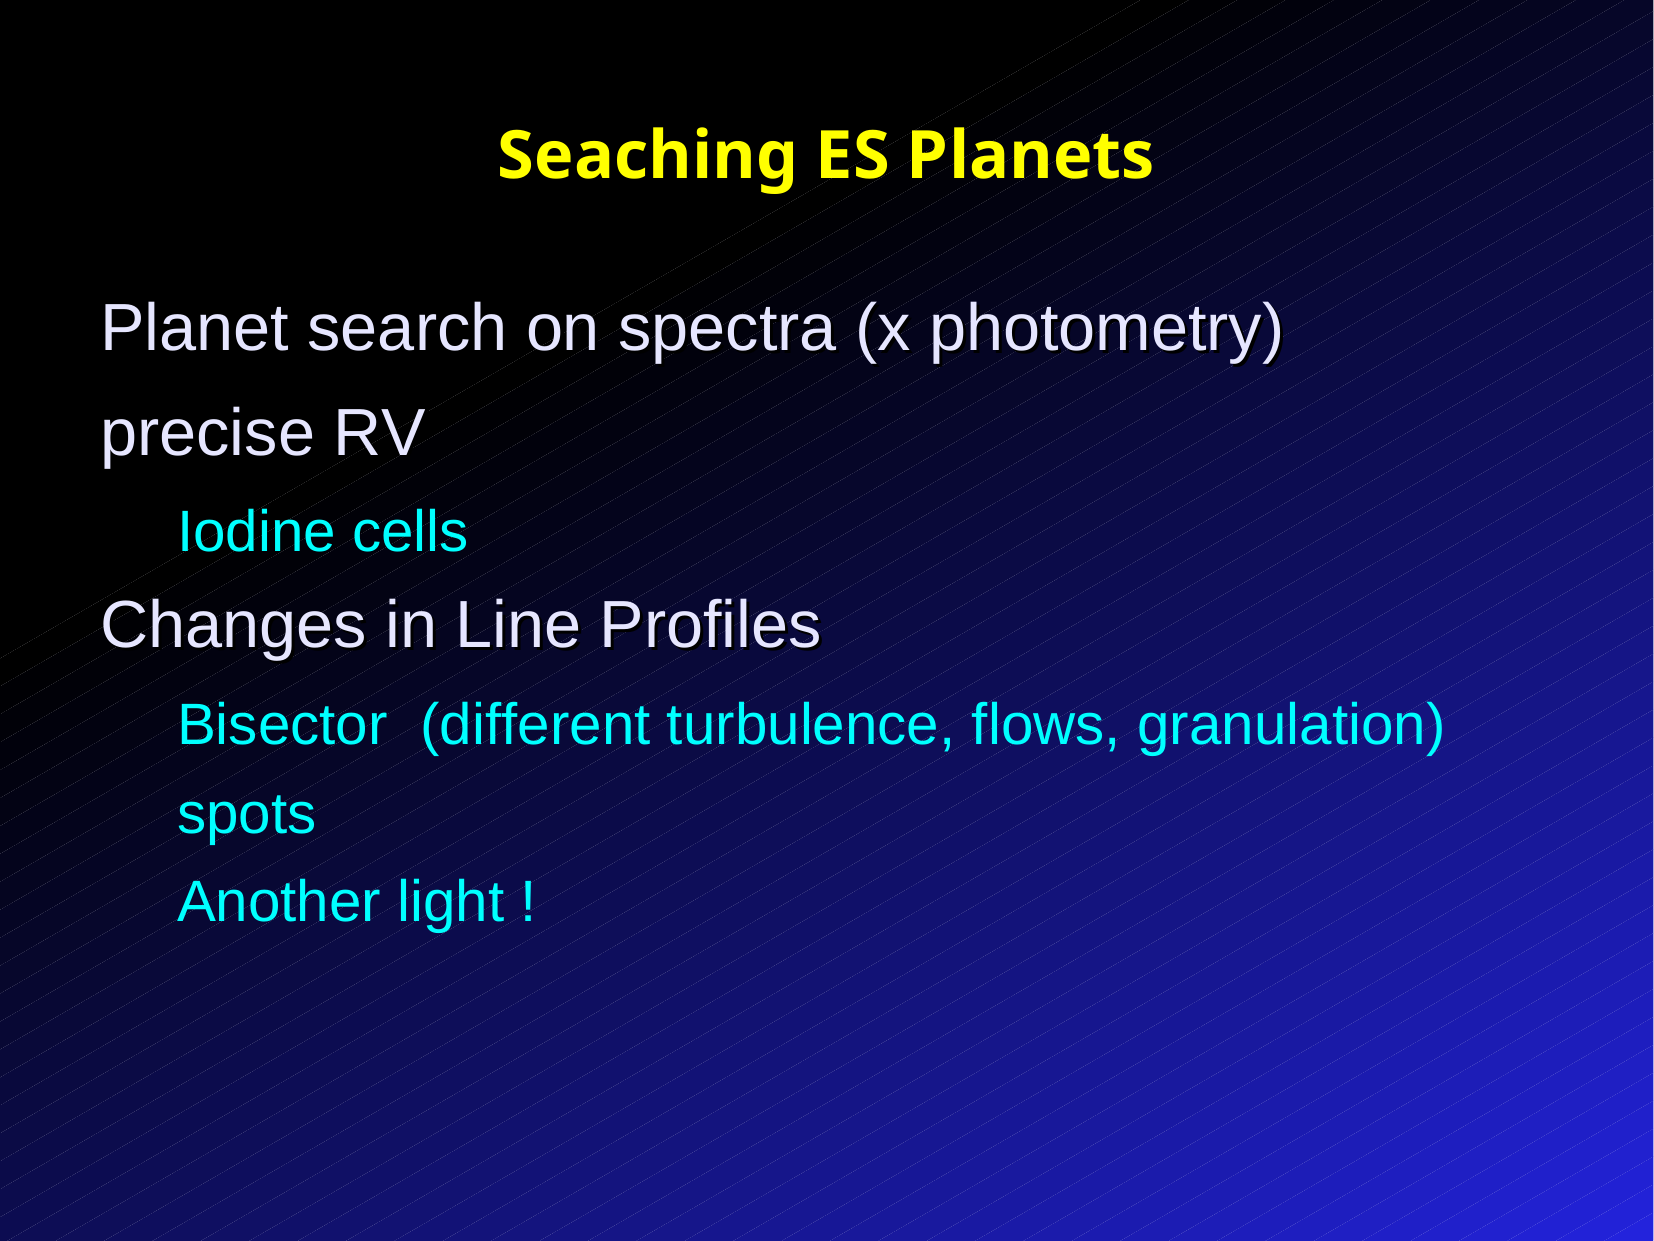

# Seaching ES Planets
Planet search on spectra (x photometry)
precise RV
Iodine cells
Changes in Line Profiles
Bisector (different turbulence, flows, granulation)
spots
Another light !